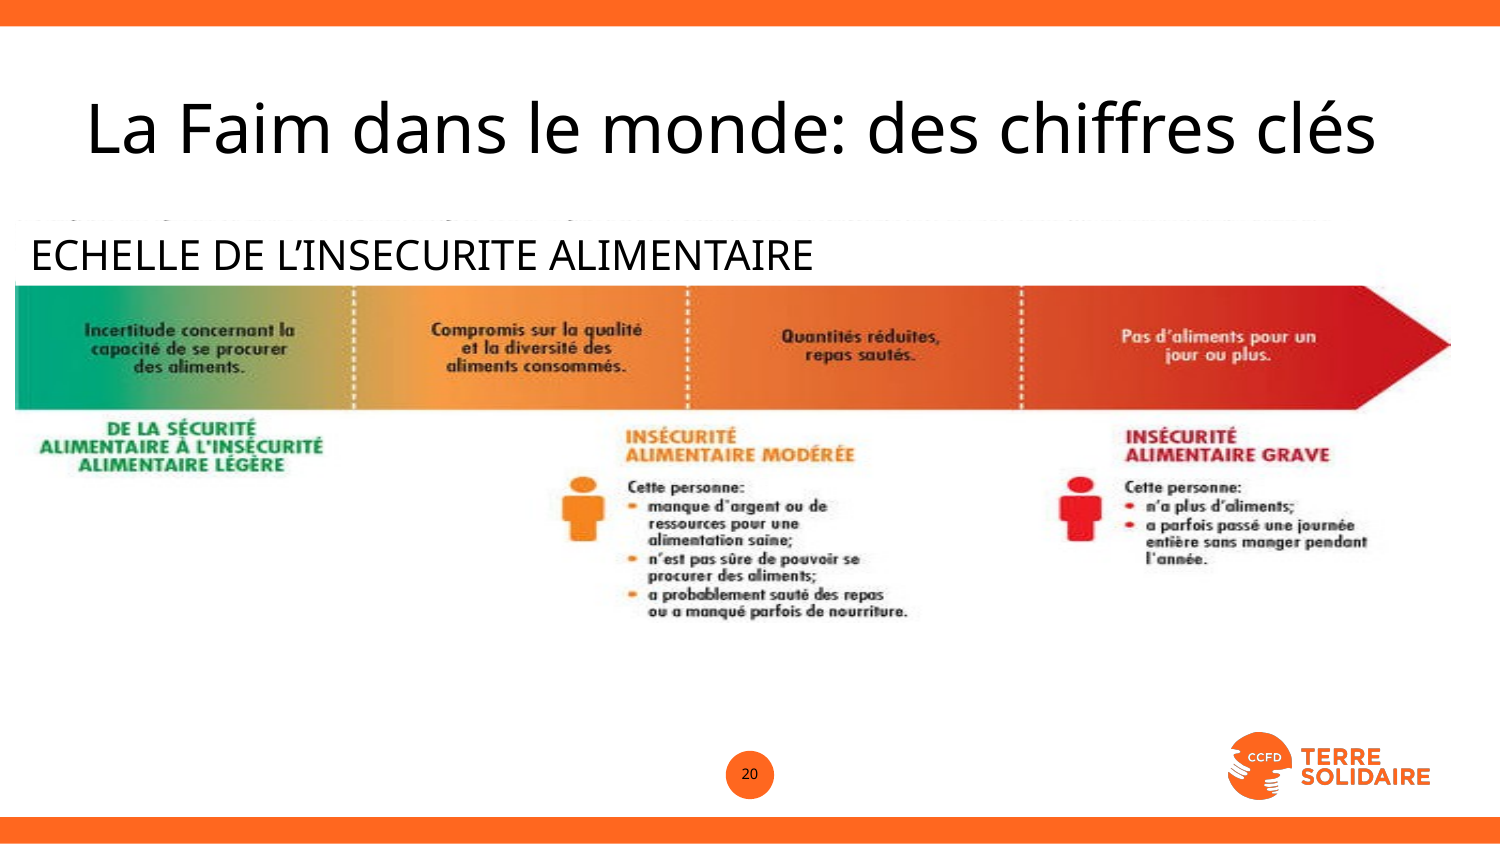

# La Faim dans le monde: des chiffres clés
ECHELLE DE L’INSECURITE ALIMENTAIRE